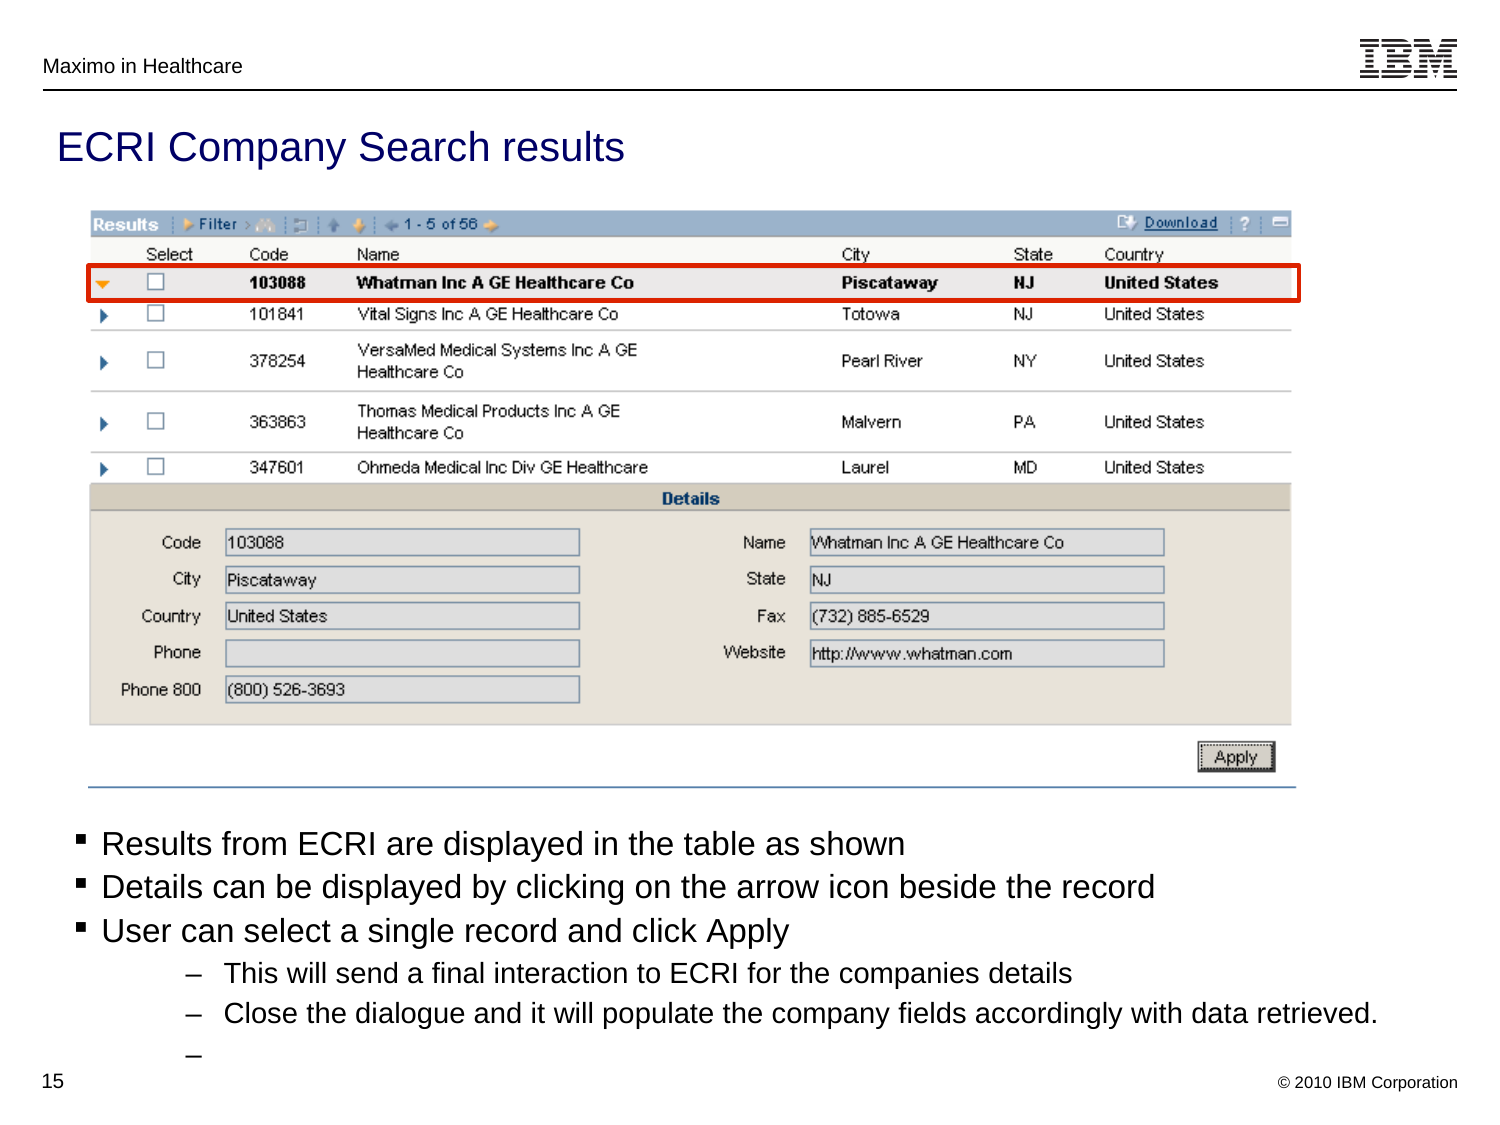

# ECRI Company Search results
Results from ECRI are displayed in the table as shown
Details can be displayed by clicking on the arrow icon beside the record
User can select a single record and click Apply
This will send a final interaction to ECRI for the companies details
Close the dialogue and it will populate the company fields accordingly with data retrieved.